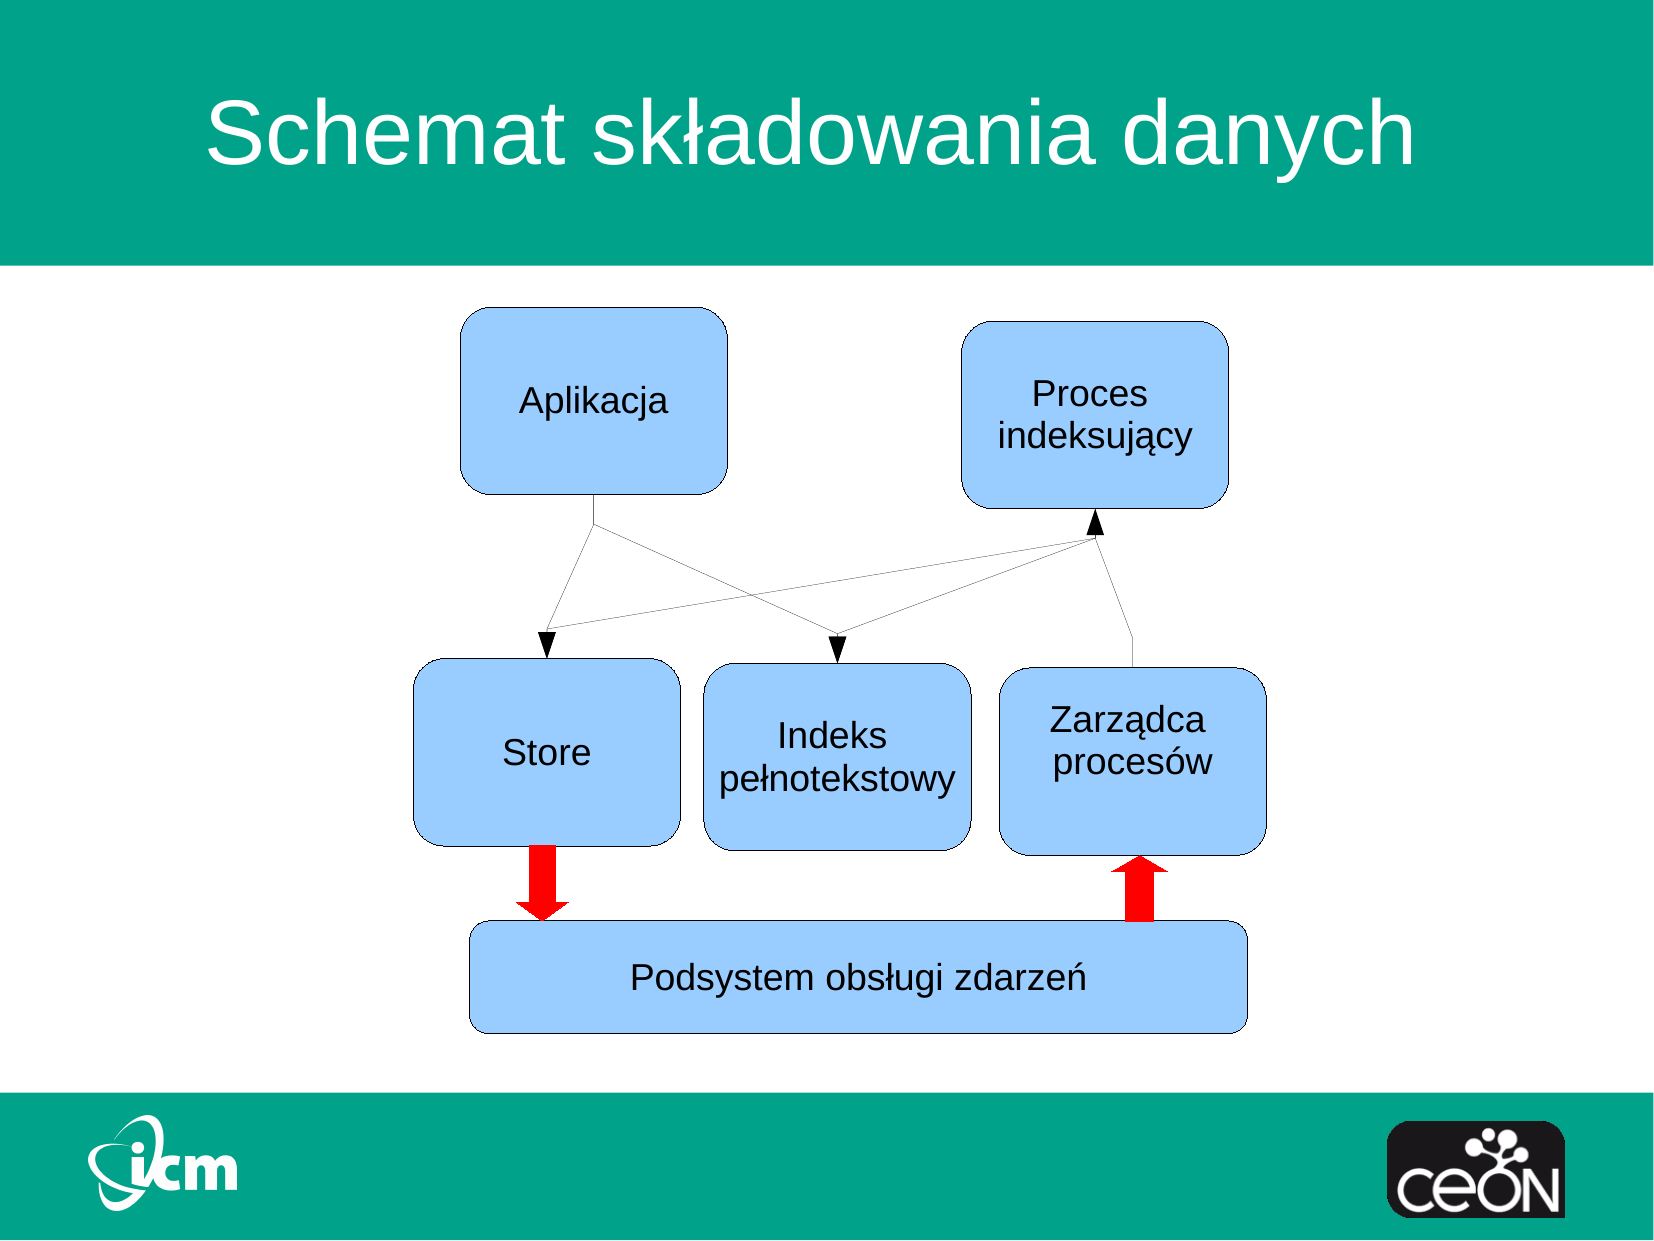

# Schemat składowania danych
Aplikacja
Proces
indeksujący
Store
Indeks
pełnotekstowy
Zarządca
procesów
Podsystem obsługi zdarzeń